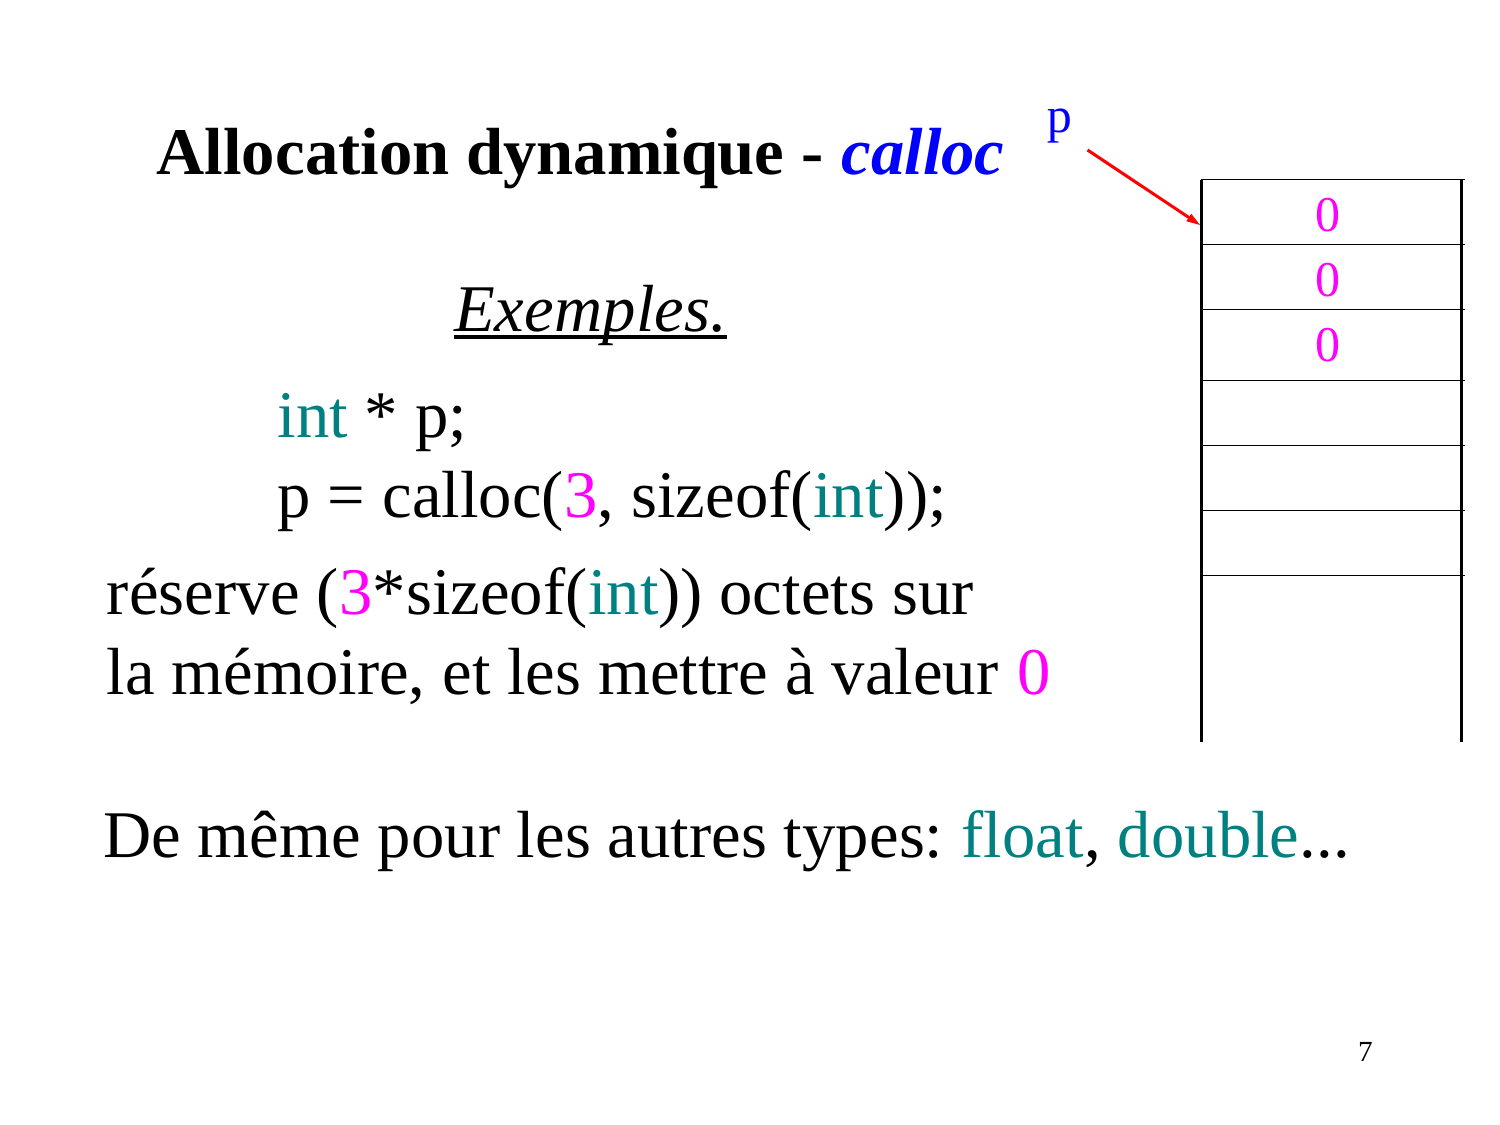

p
0
0
0
Allocation dynamique - calloc
Exemples.
 int * p;
 p = calloc(3, sizeof(int));
réserve (3*sizeof(int)) octets sur
la mémoire, et les mettre à valeur 0
De même pour les autres types: float, double...
7